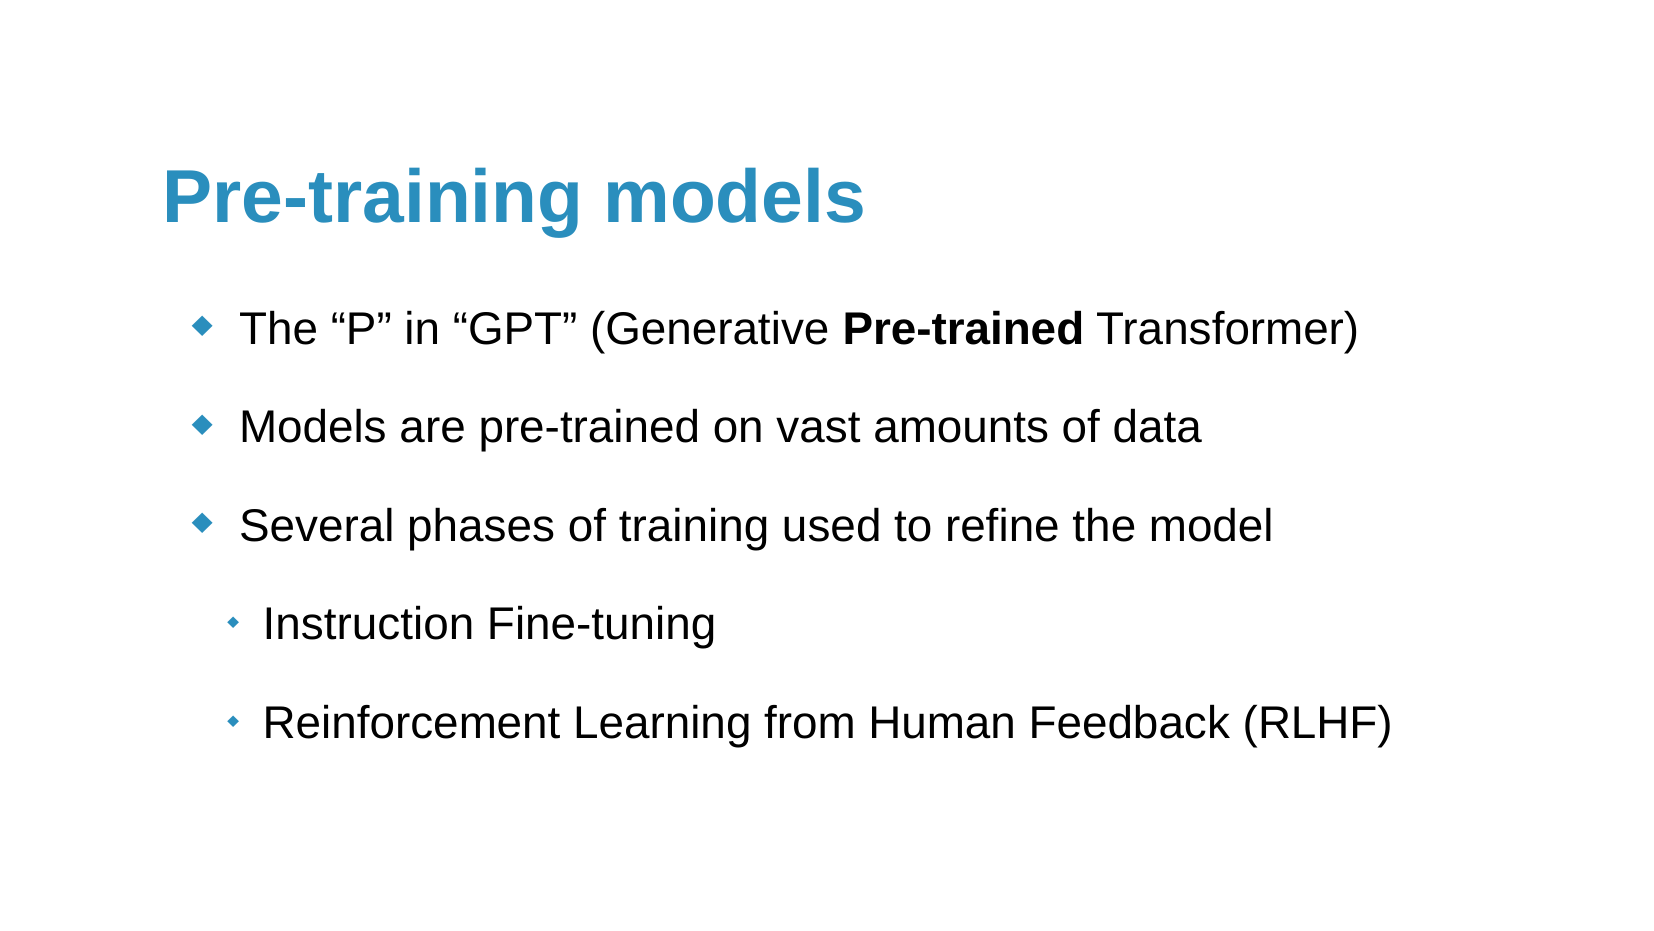

Pre-training models
The “P” in “GPT” (Generative Pre-trained Transformer)
Models are pre-trained on vast amounts of data
Several phases of training used to refine the model
Instruction Fine-tuning
Reinforcement Learning from Human Feedback (RLHF)